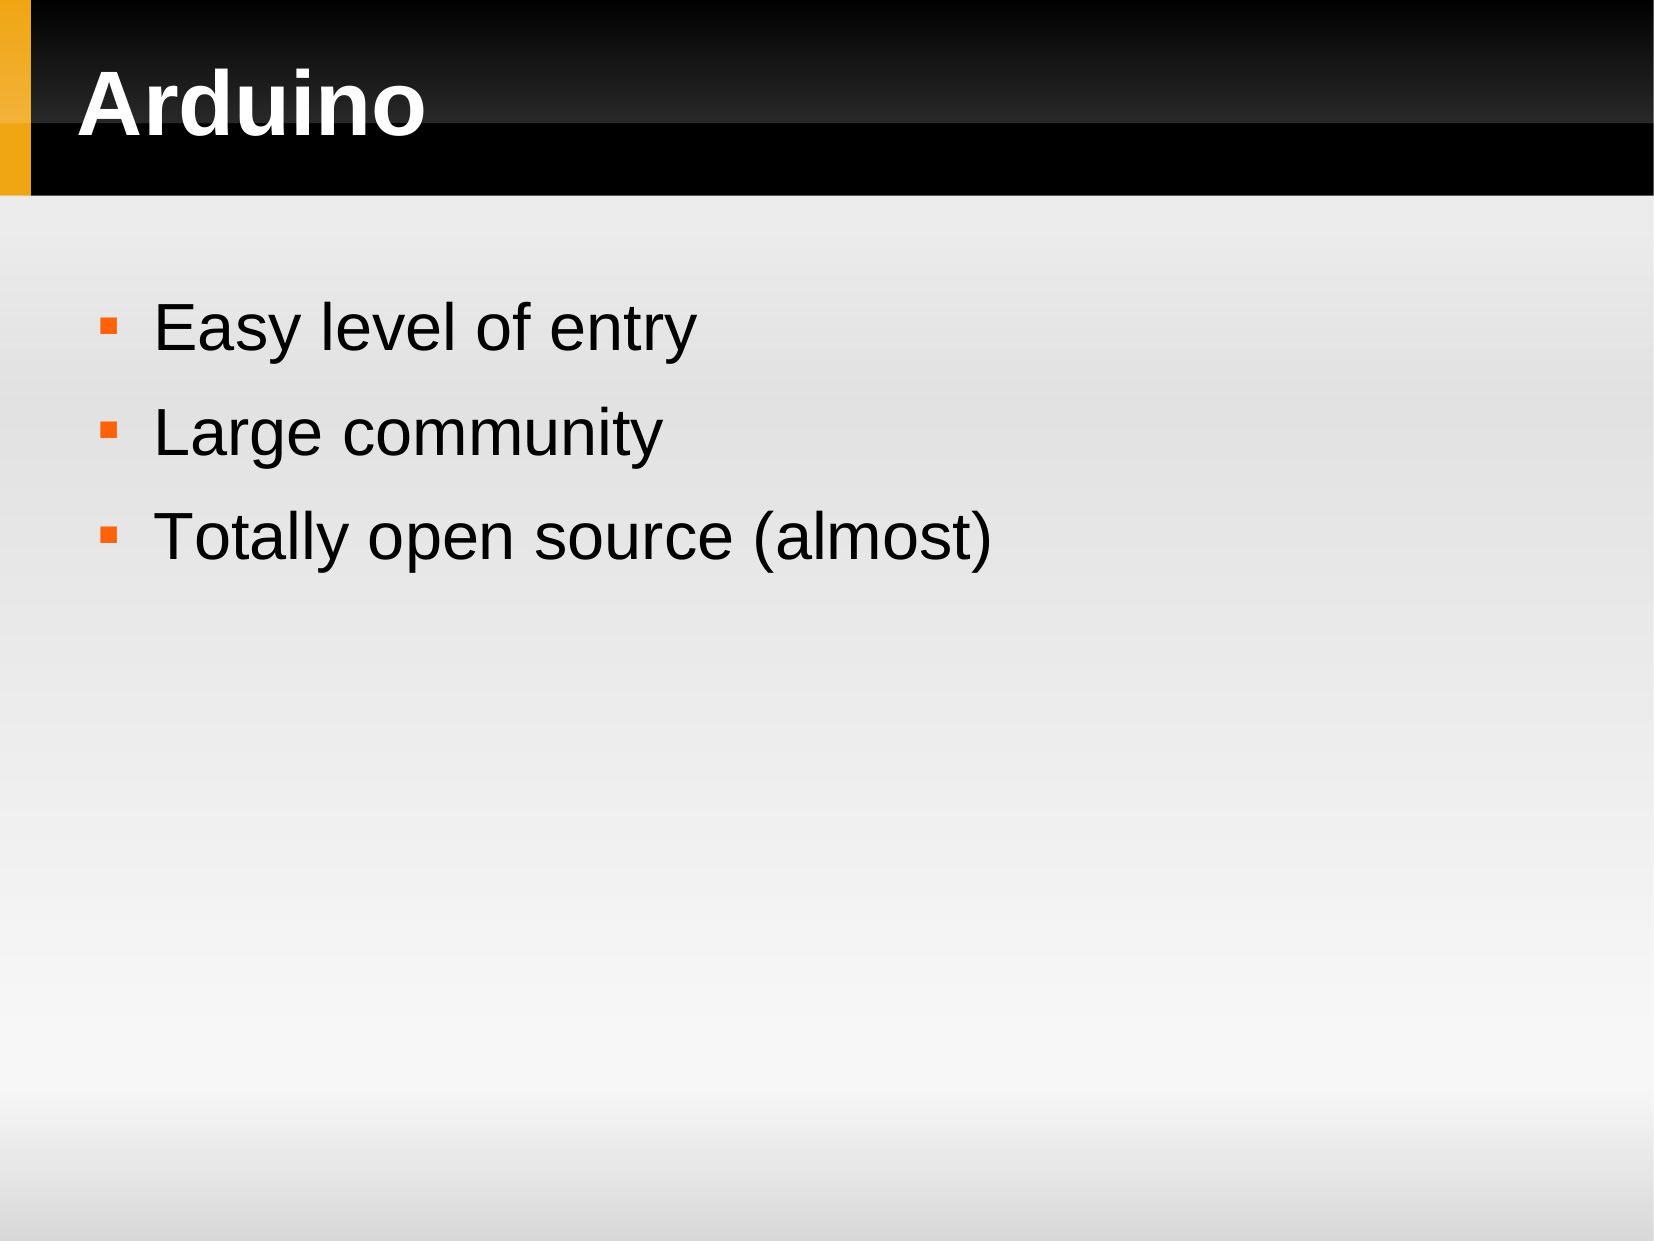

# Arduino
Easy level of entry
Large community
Totally open source (almost)